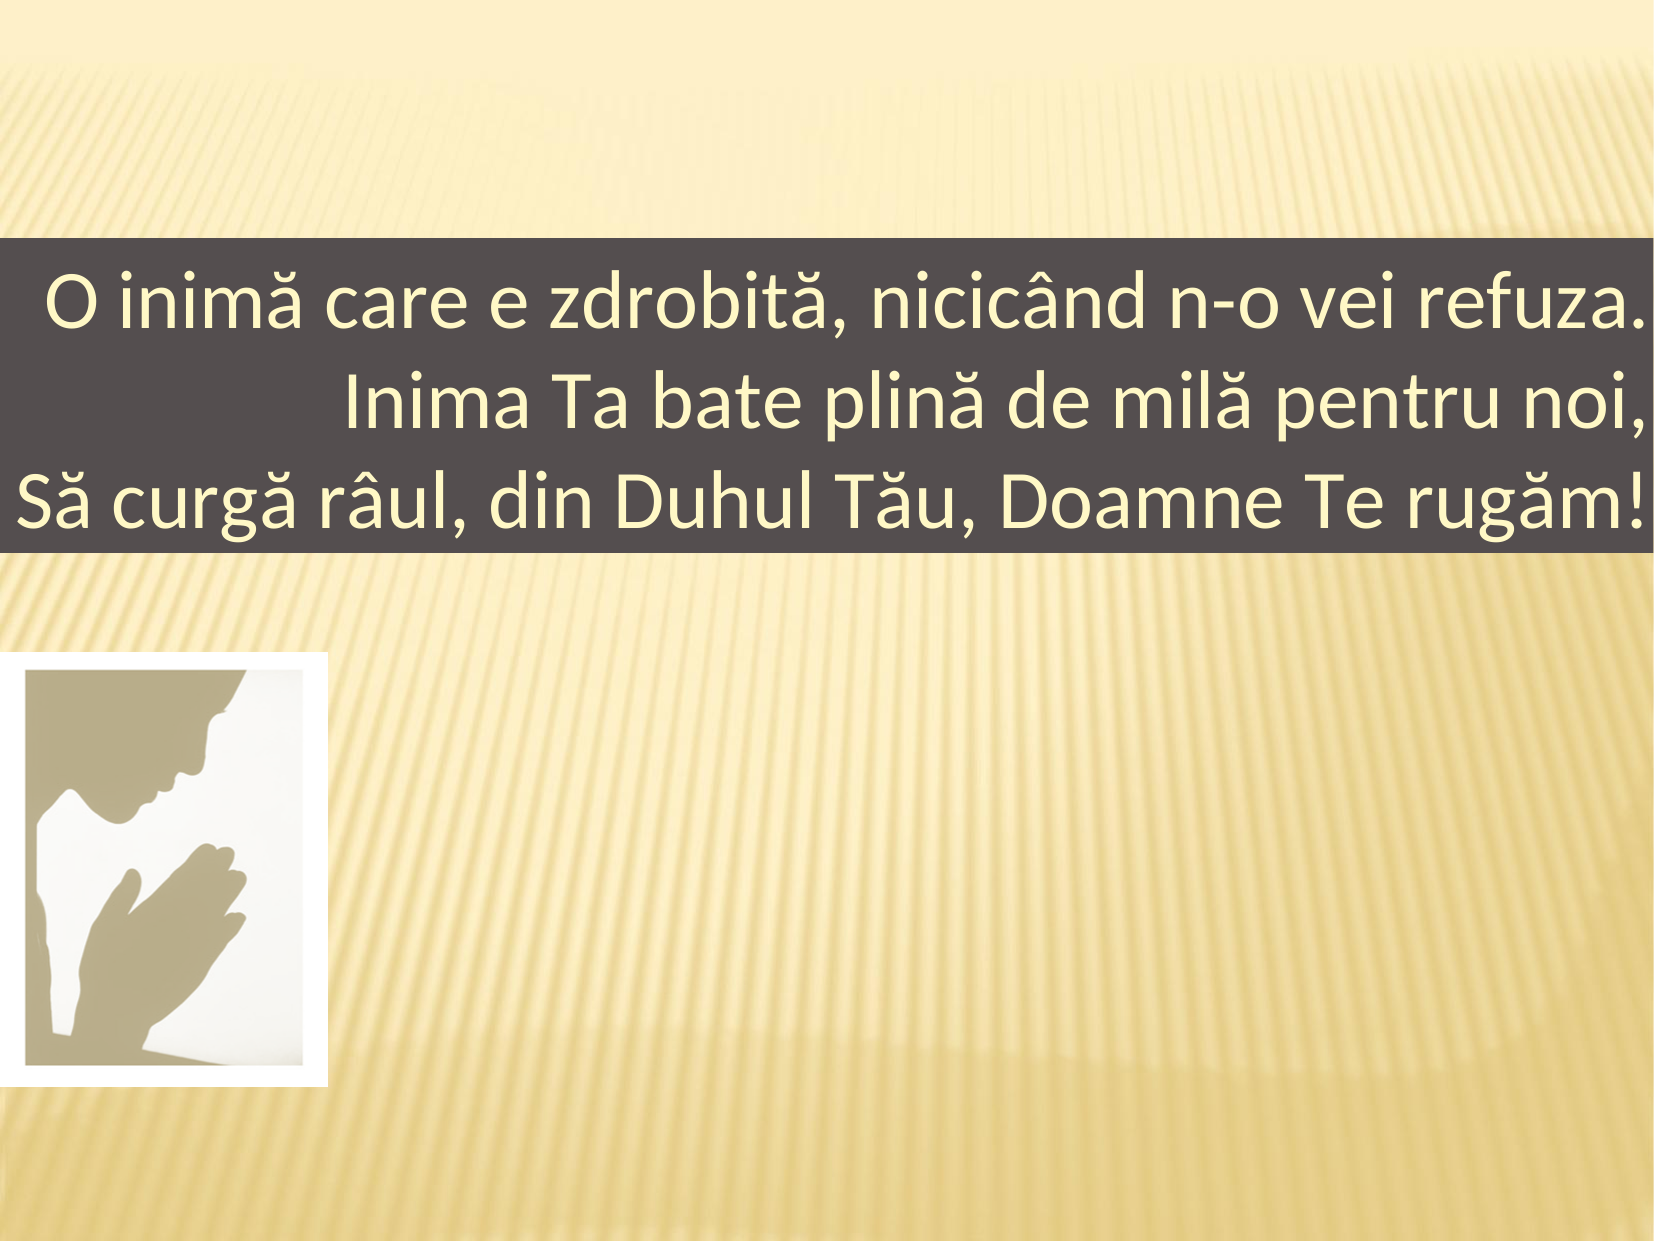

O inimă care e zdrobită, nicicând n-o vei refuza.
Inima Ta bate plină de milă pentru noi,
Să curgă râul, din Duhul Tău, Doamne Te rugăm!